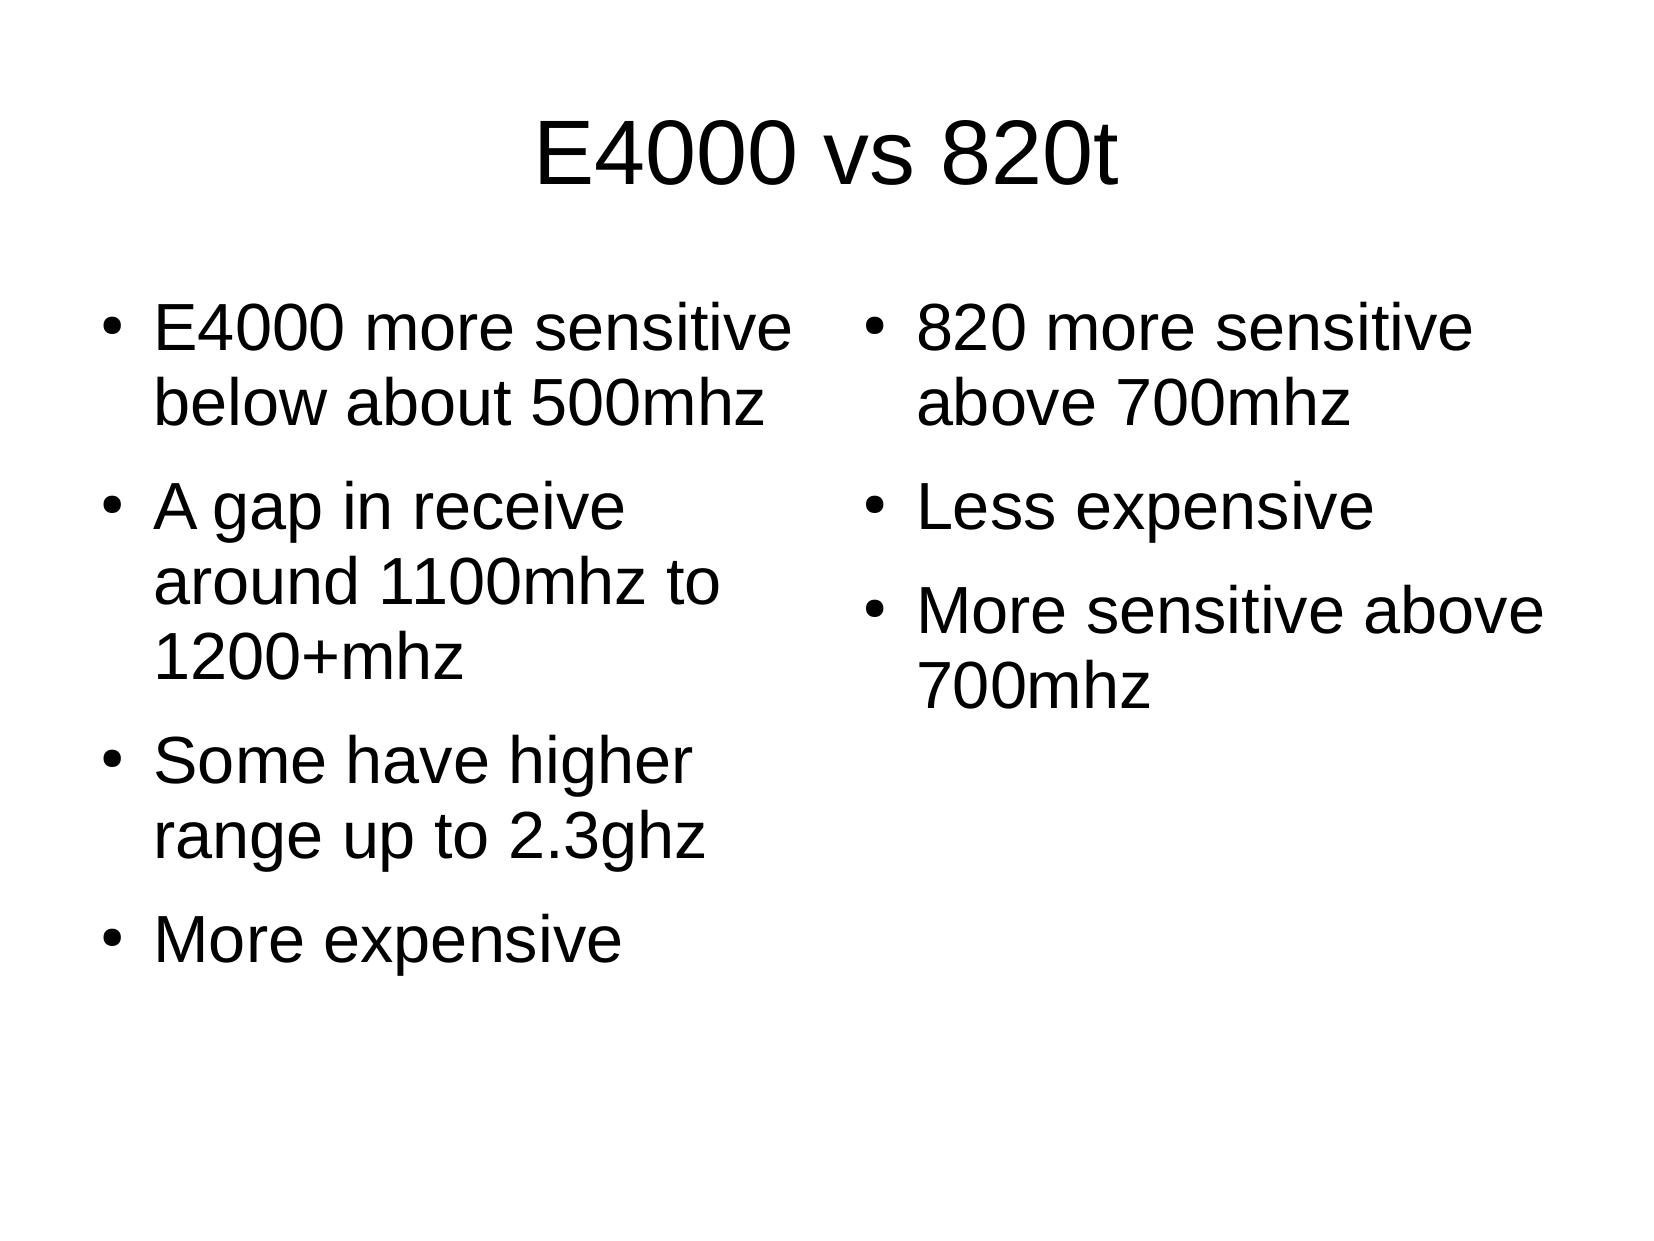

# E4000 vs 820t
E4000 more sensitive below about 500mhz
A gap in receive around 1100mhz to 1200+mhz
Some have higher range up to 2.3ghz
More expensive
820 more sensitive above 700mhz
Less expensive
More sensitive above 700mhz